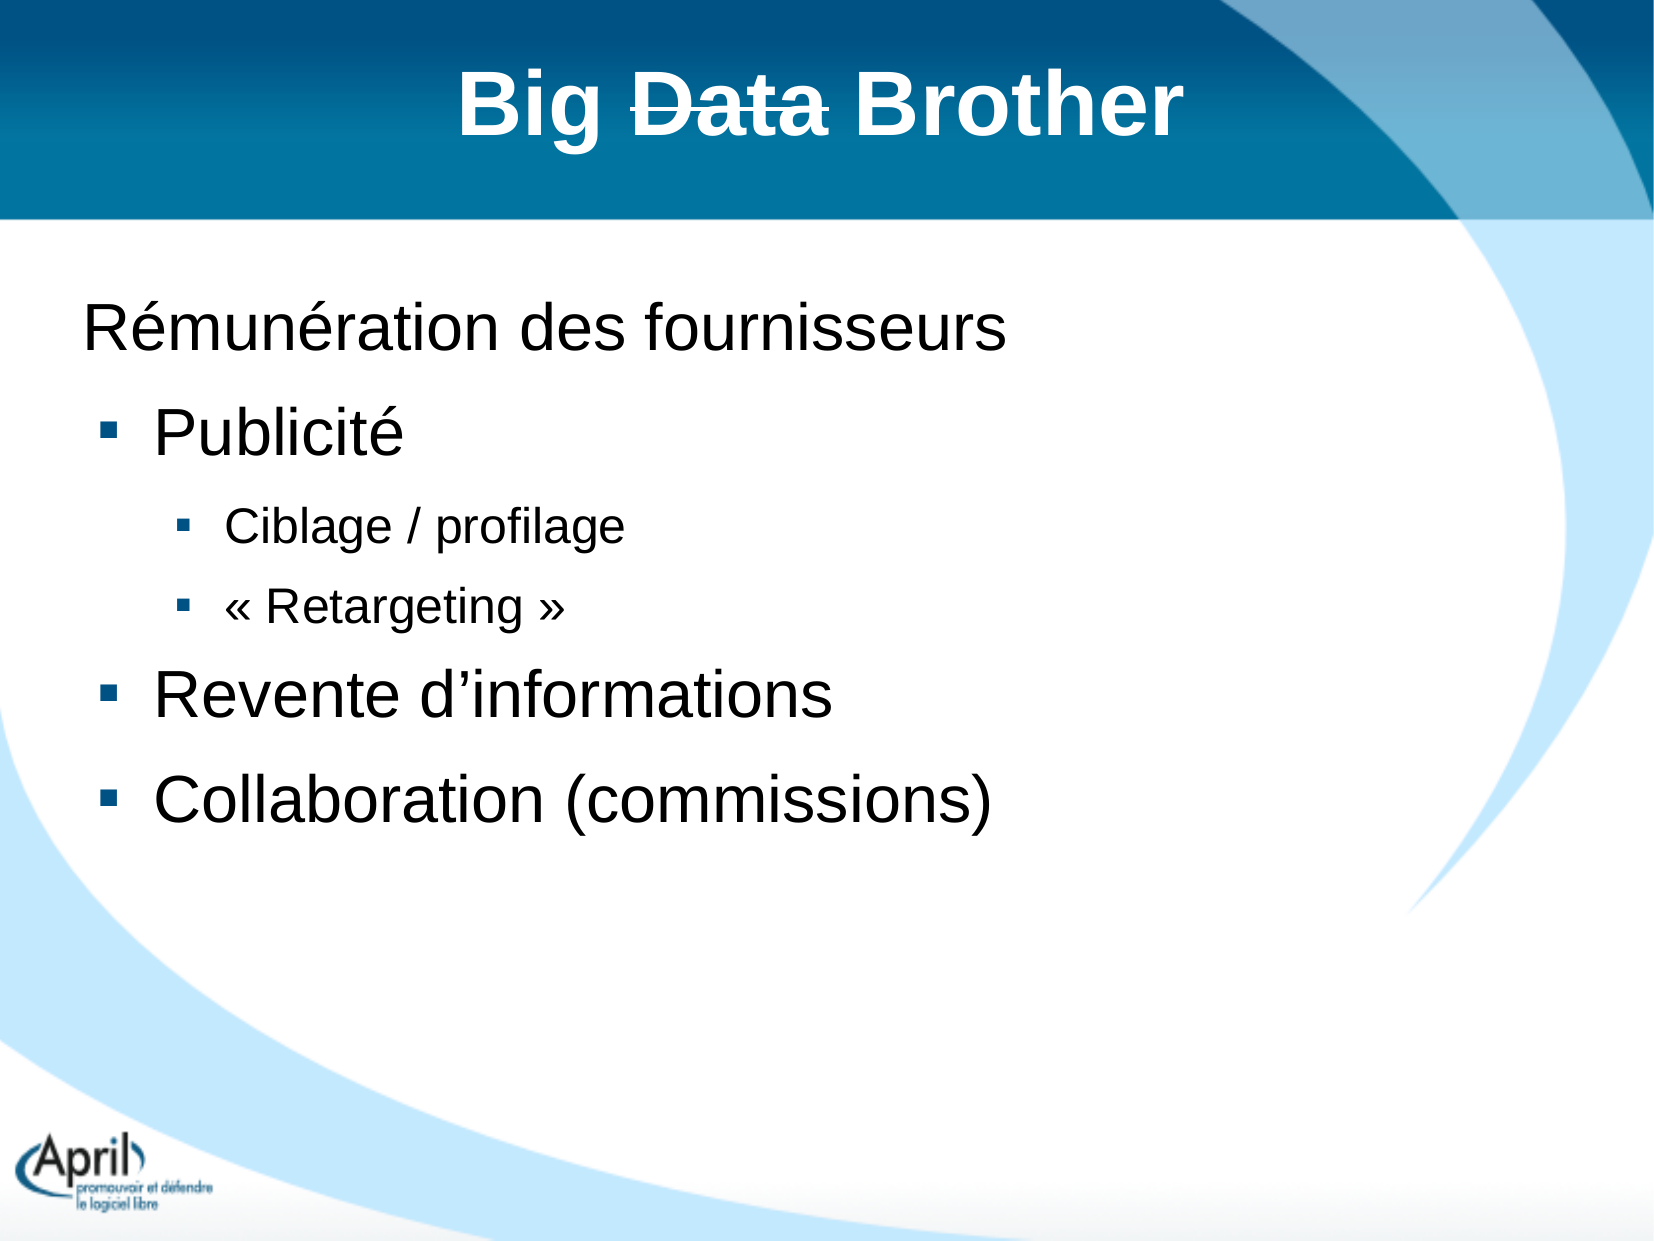

# Big Data Brother
Rémunération des fournisseurs
Publicité
Ciblage / profilage
« Retargeting »
Revente d’informations
Collaboration (commissions)